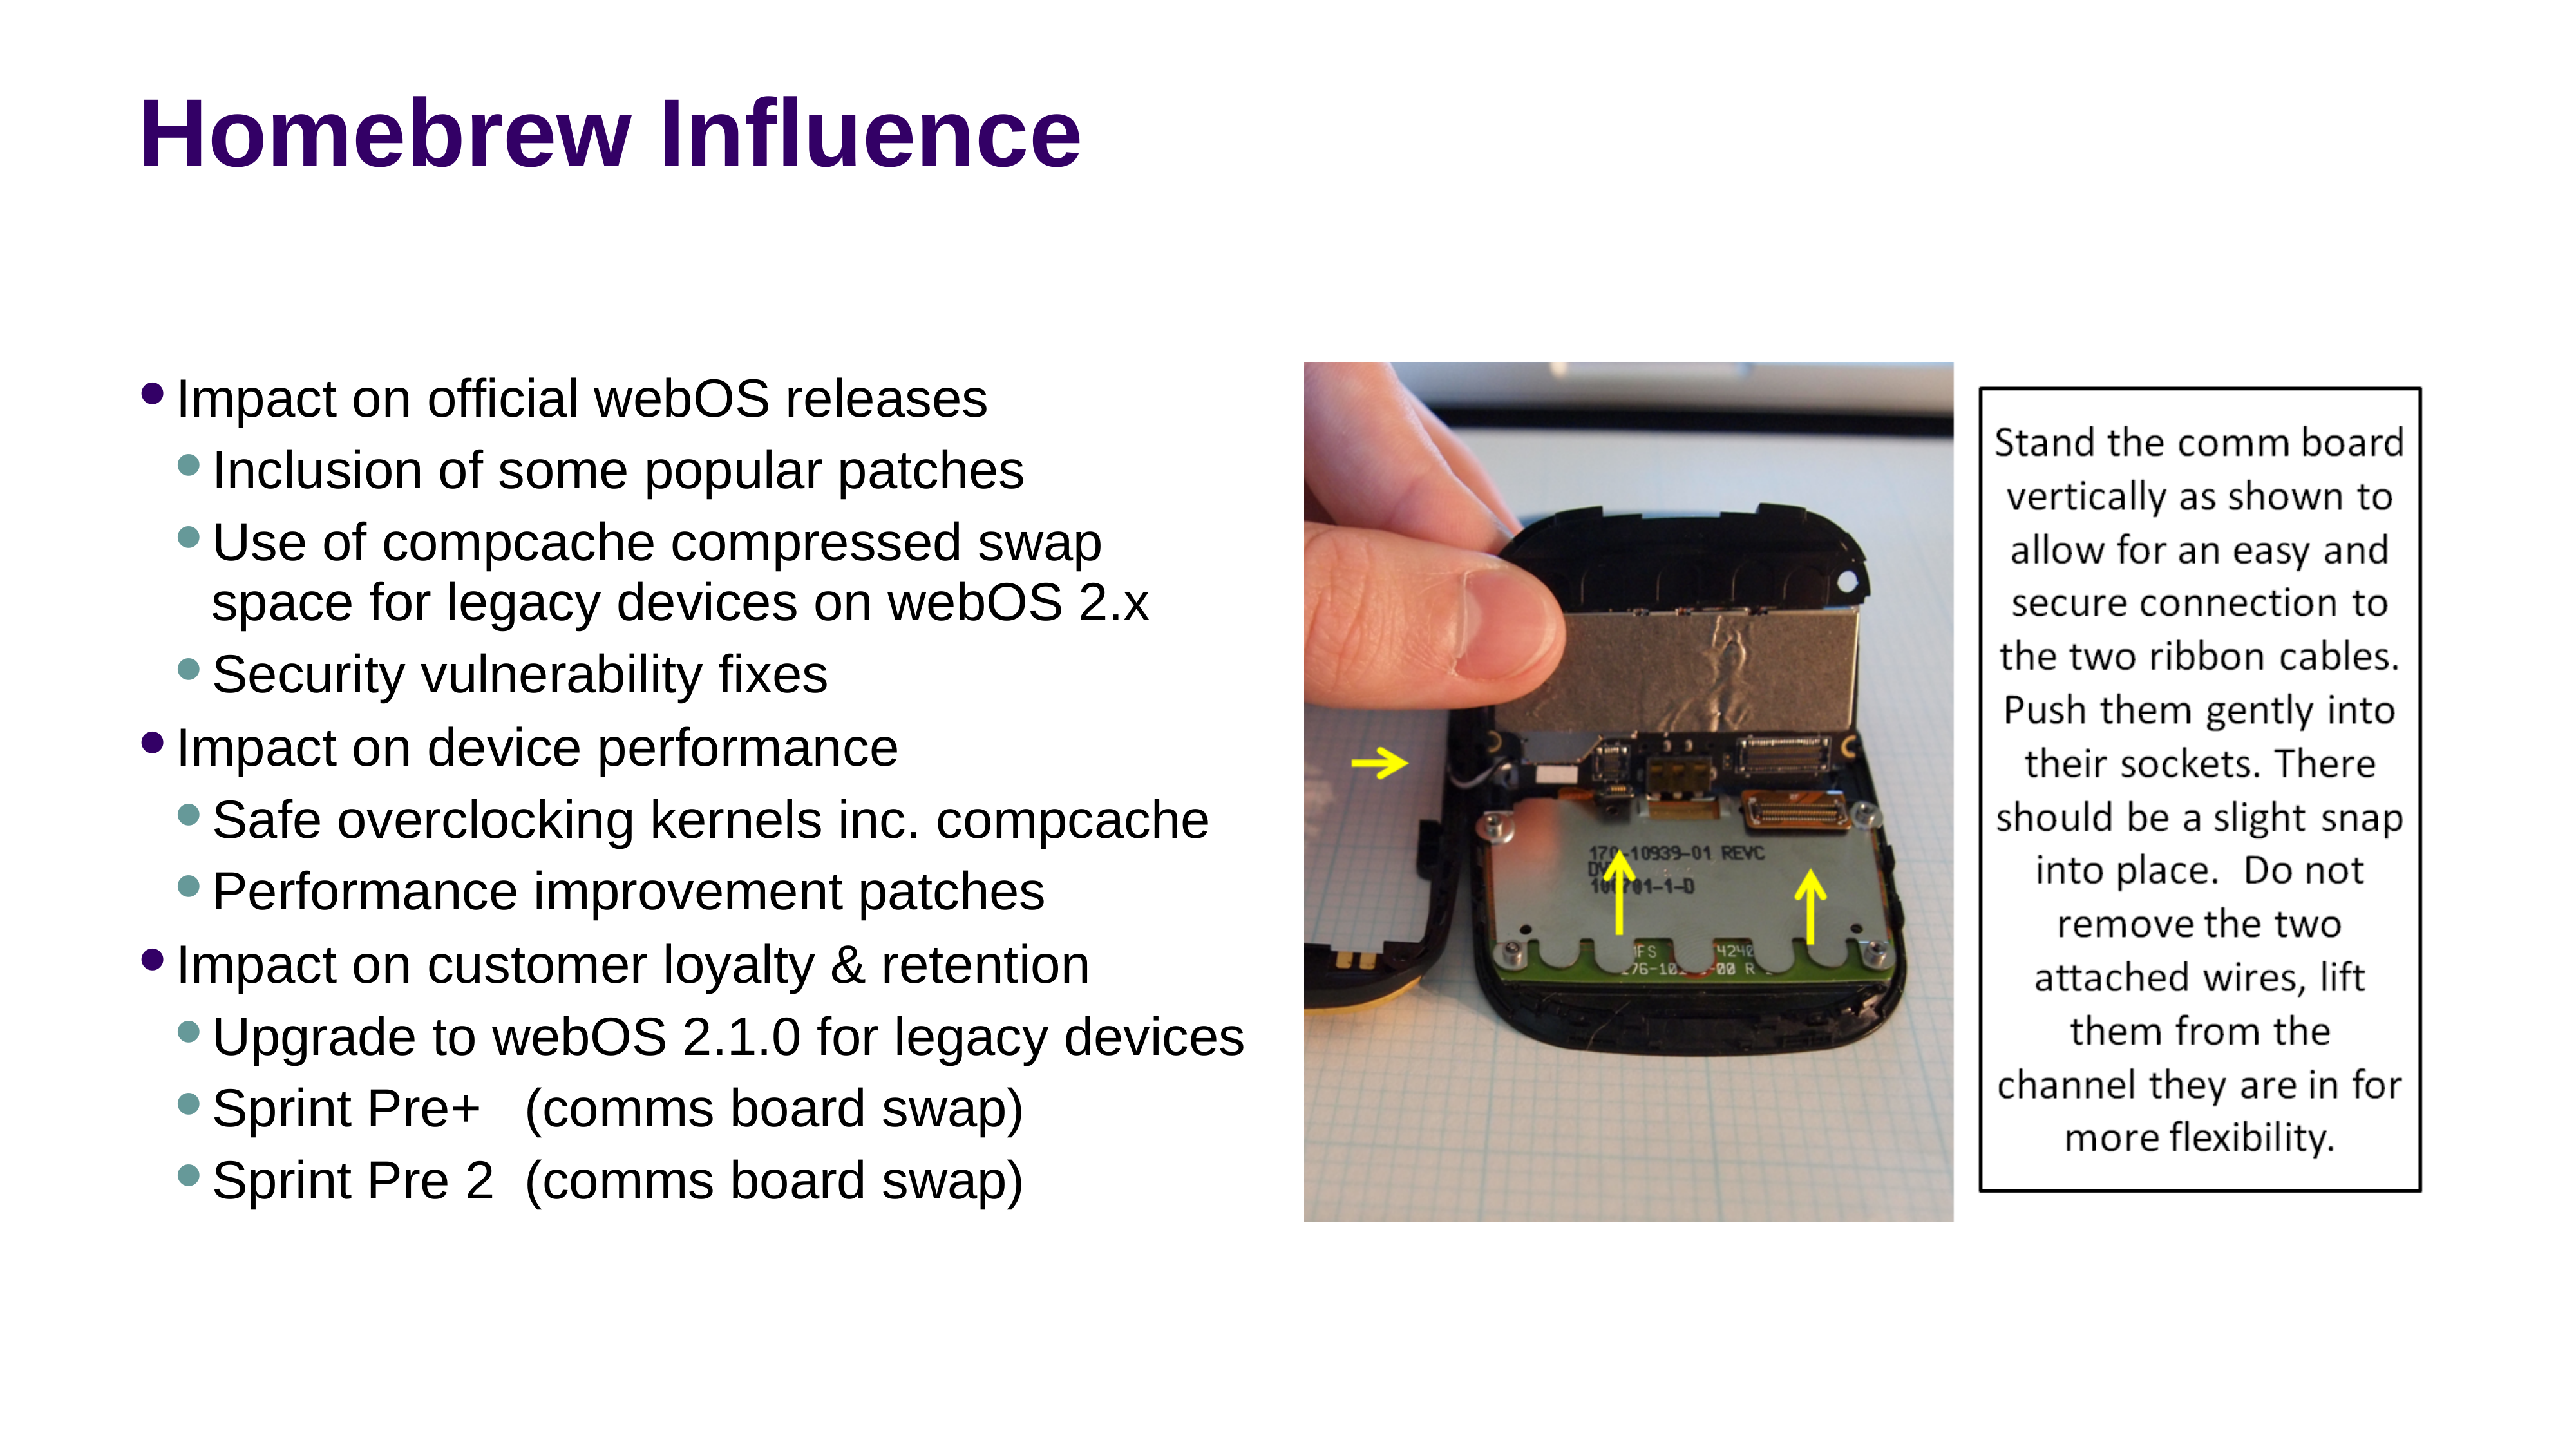

# Homebrew Influence
Impact on official webOS releases
Inclusion of some popular patches
Use of compcache compressed swap space for legacy devices on webOS 2.x
Security vulnerability fixes
Impact on device performance
Safe overclocking kernels inc. compcache
Performance improvement patches
Impact on customer loyalty & retention
Upgrade to webOS 2.1.0 for legacy devices
Sprint Pre+	(comms board swap)
Sprint Pre 2	(comms board swap)
“In the future we want to do more to reach out to you guys who have created these communities and create first-class relationships with you.”
Ben Galbraith
Palm Director of Developer Relations
"We are really amazed at what this group has done and are very impressed by the work."
Mitch Allen
Palm CTO